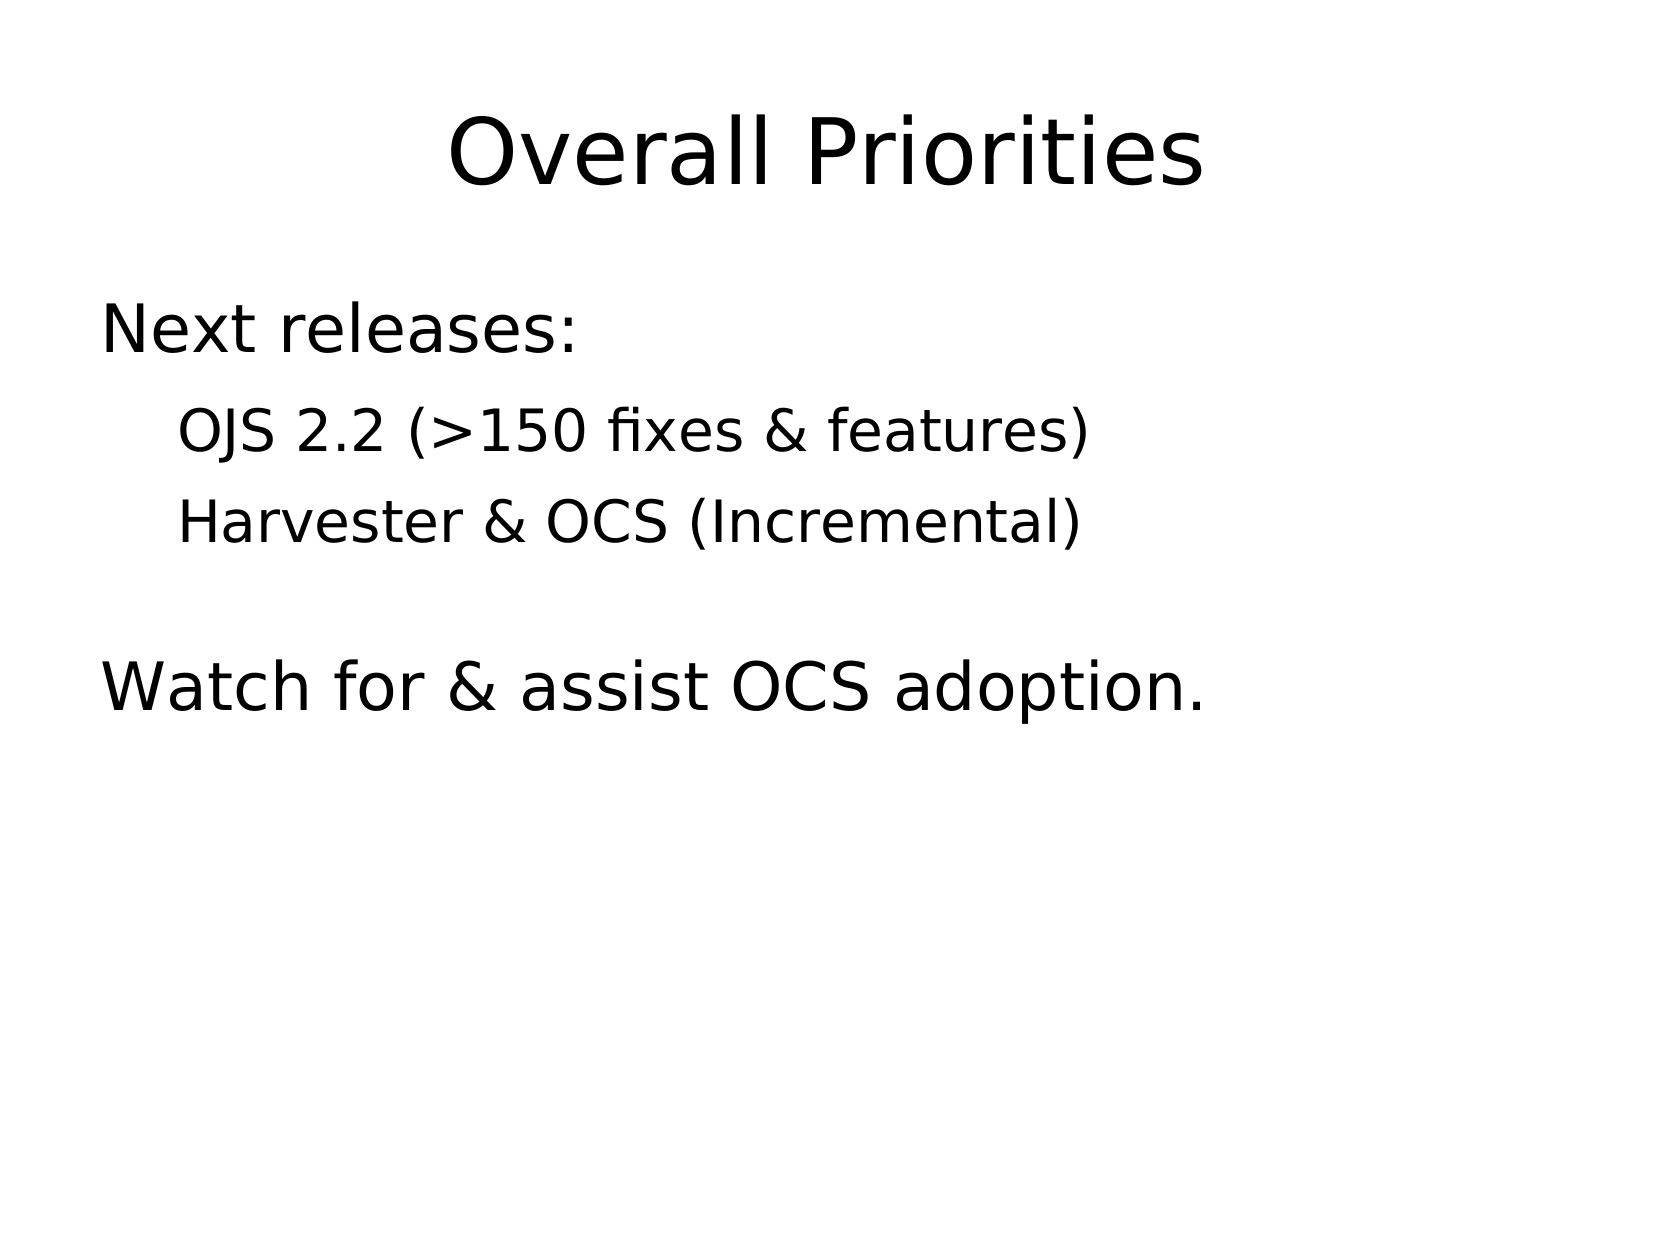

# Overall Priorities
Next releases:
OJS 2.2 (>150 fixes & features)
Harvester & OCS (Incremental)
Watch for & assist OCS adoption.